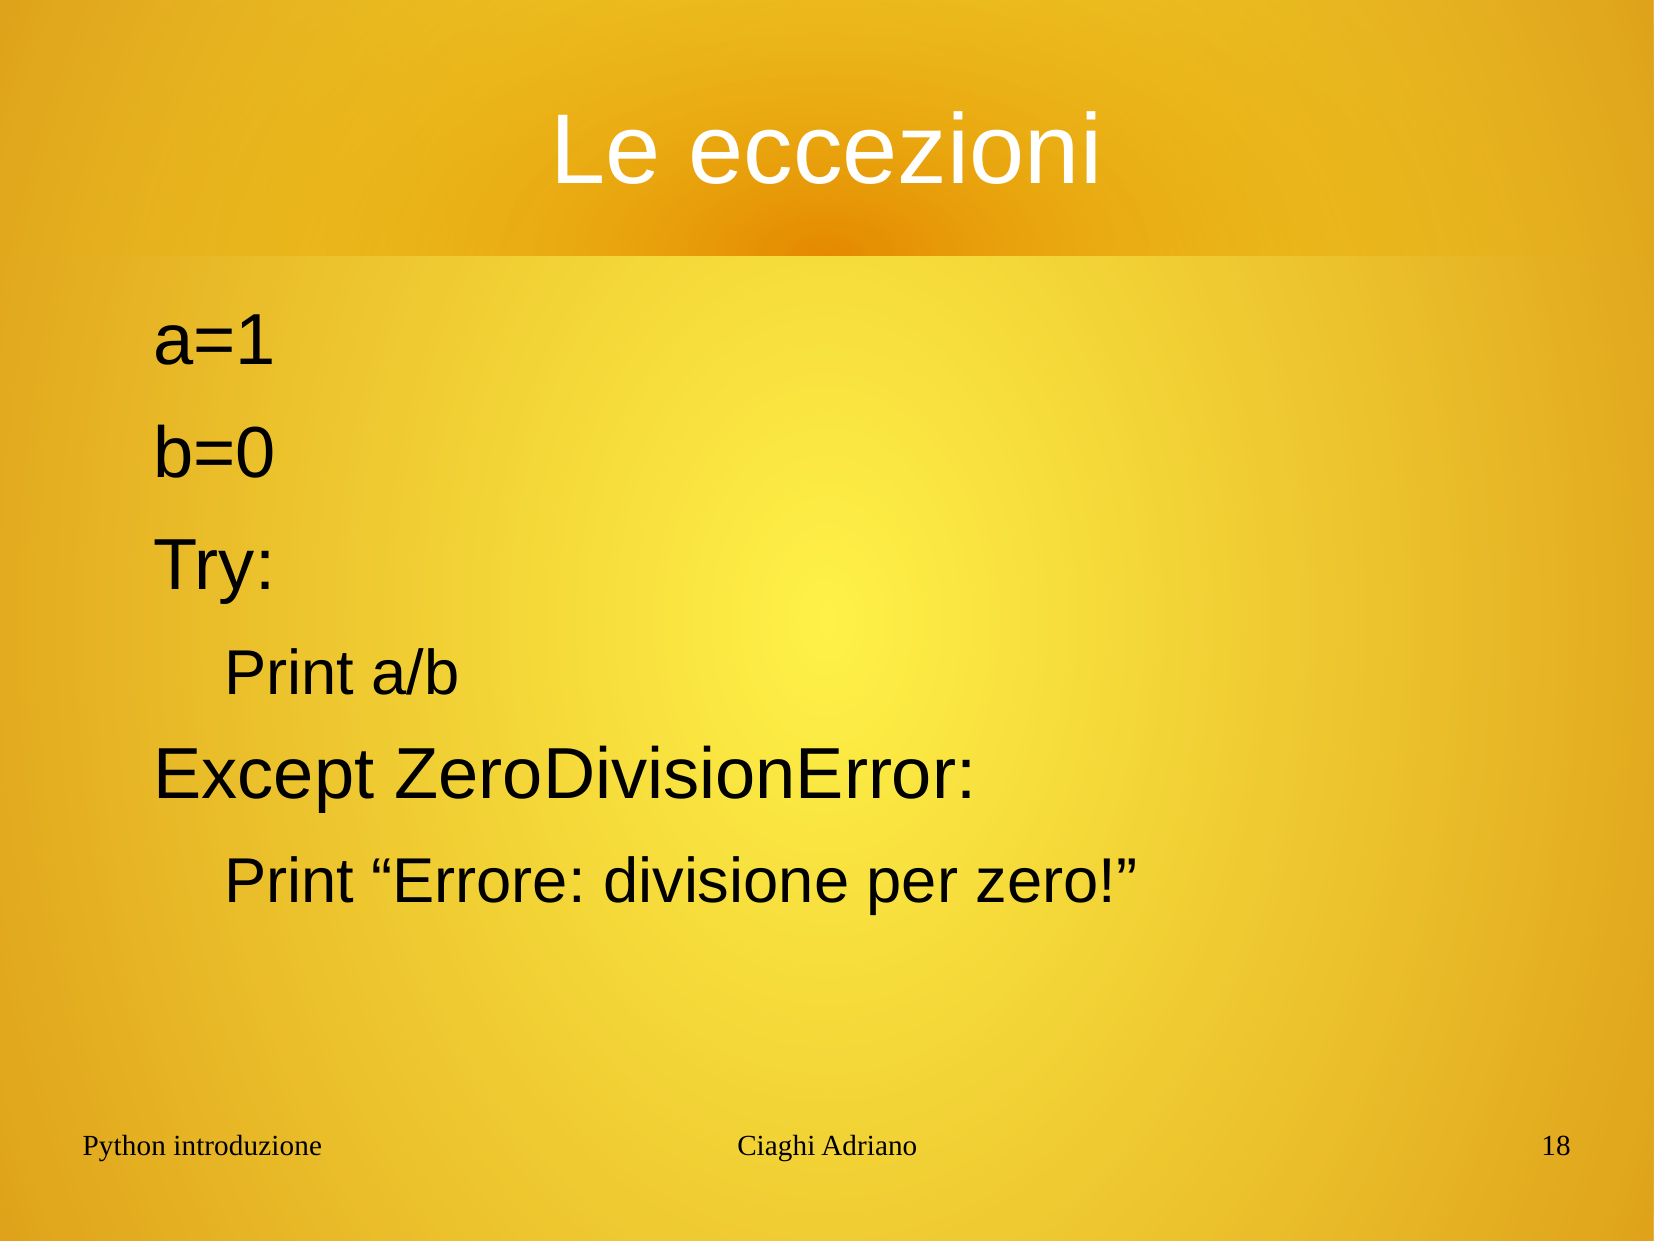

# Le eccezioni
a=1
b=0
Try:
Print a/b
Except ZeroDivisionError:
Print “Errore: divisione per zero!”
Python introduzione
Ciaghi Adriano
18